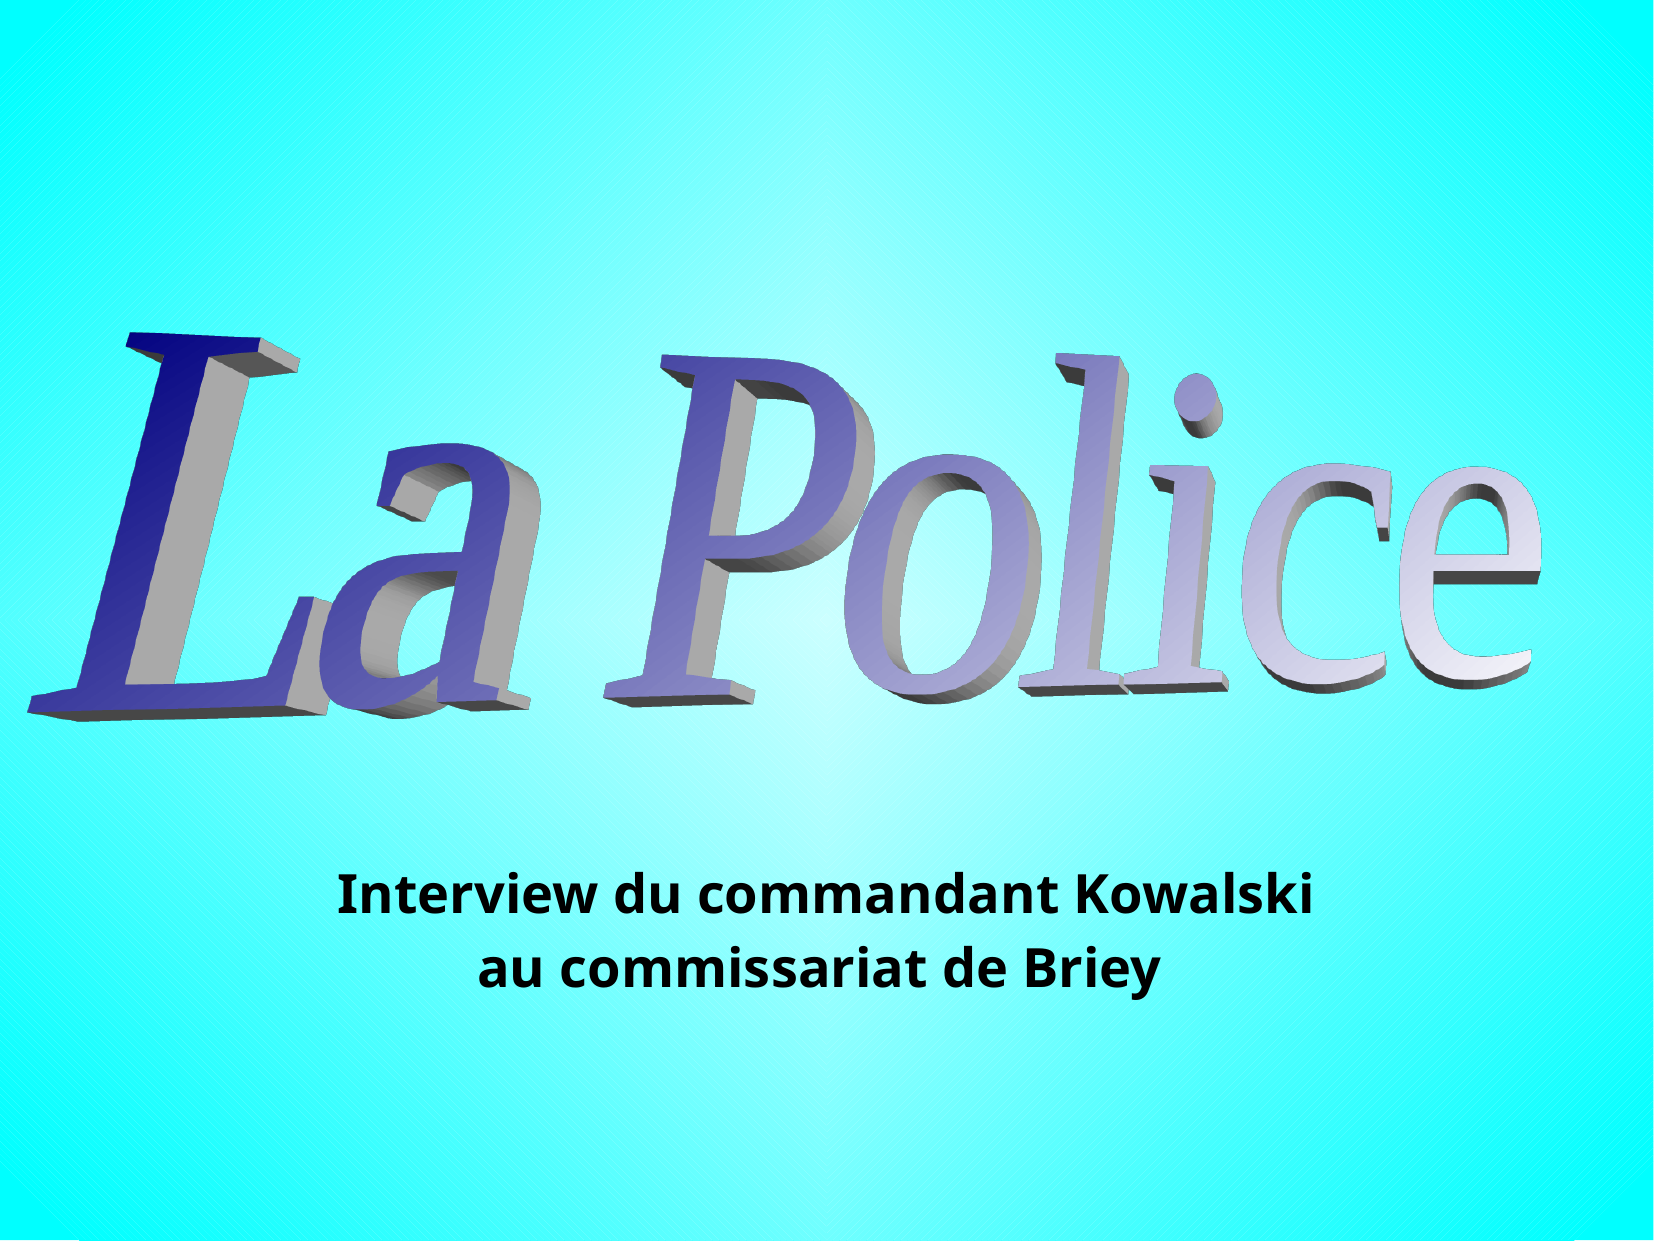

La Police
Interview du commandant Kowalski au commissariat de Briey